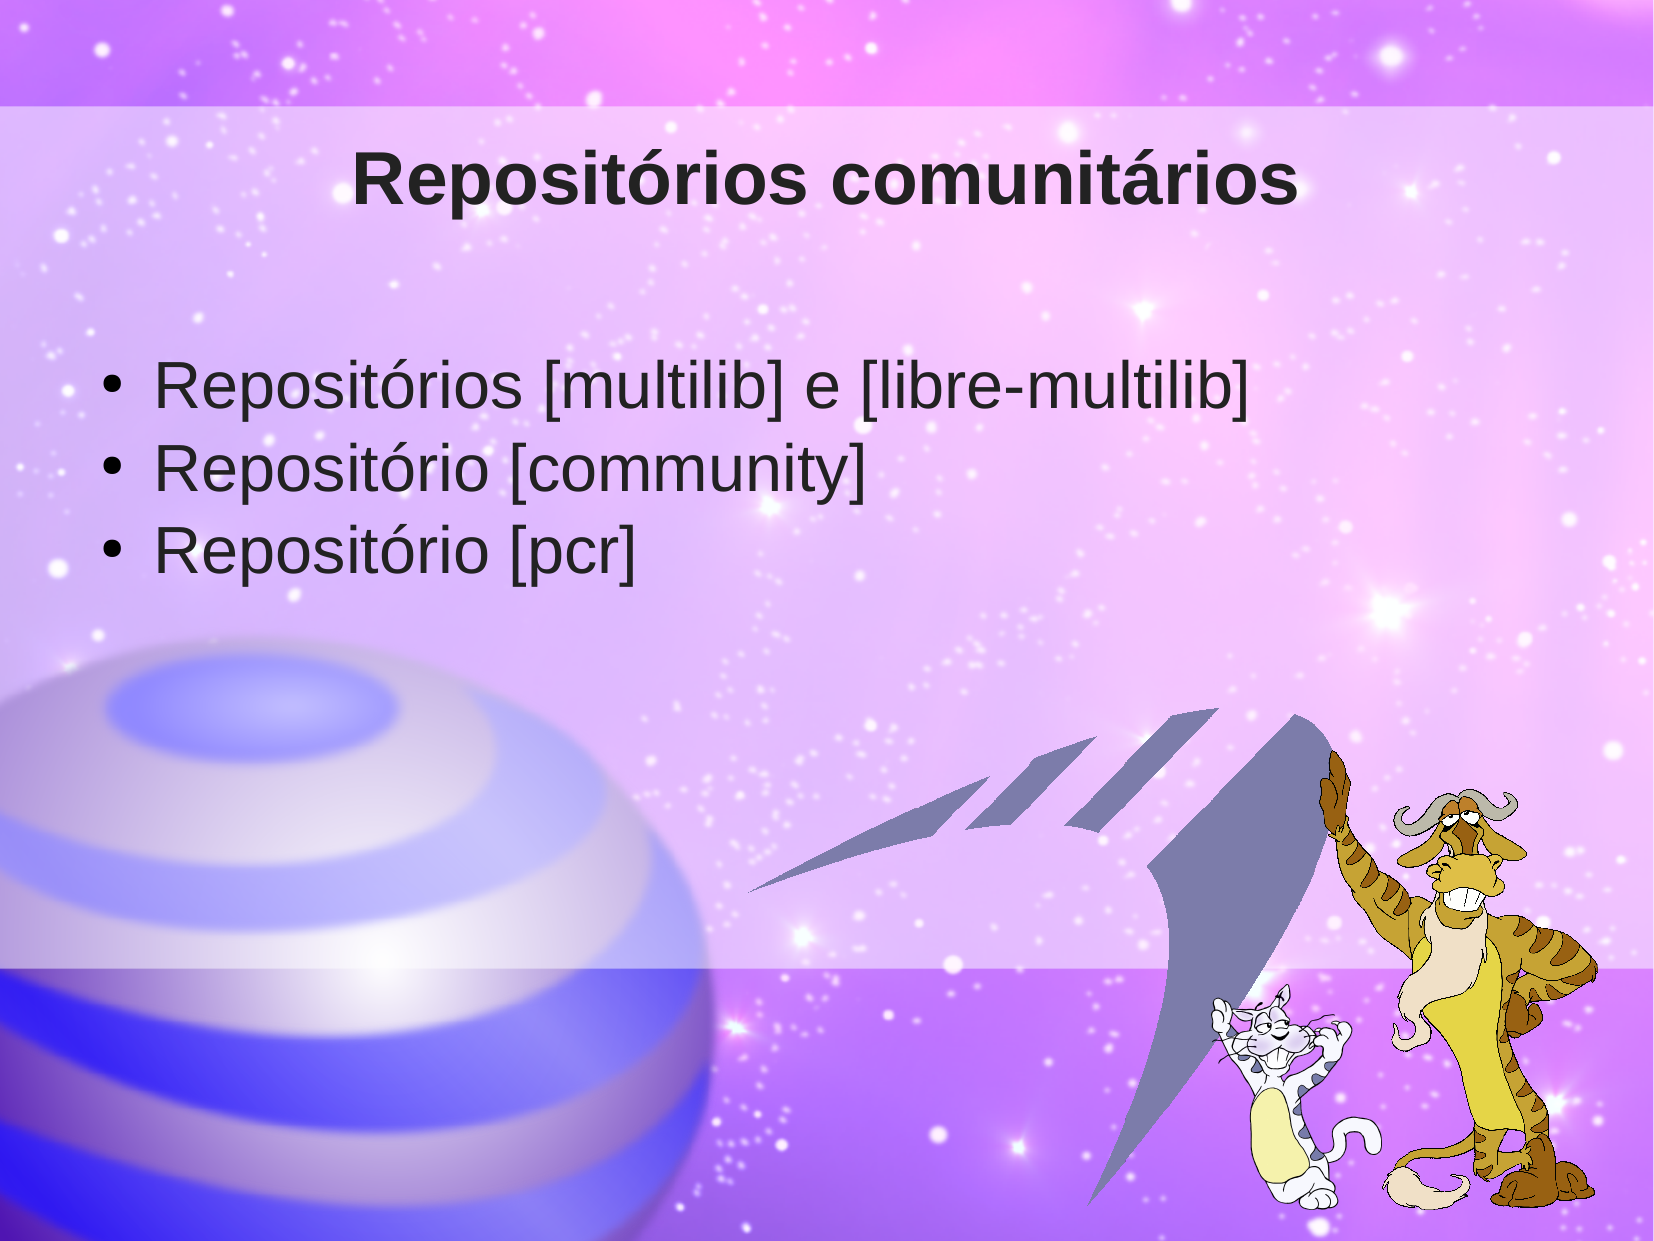

# Repositórios comunitários
Repositórios [multilib] e [libre-multilib]
Repositório [community]
Repositório [pcr]